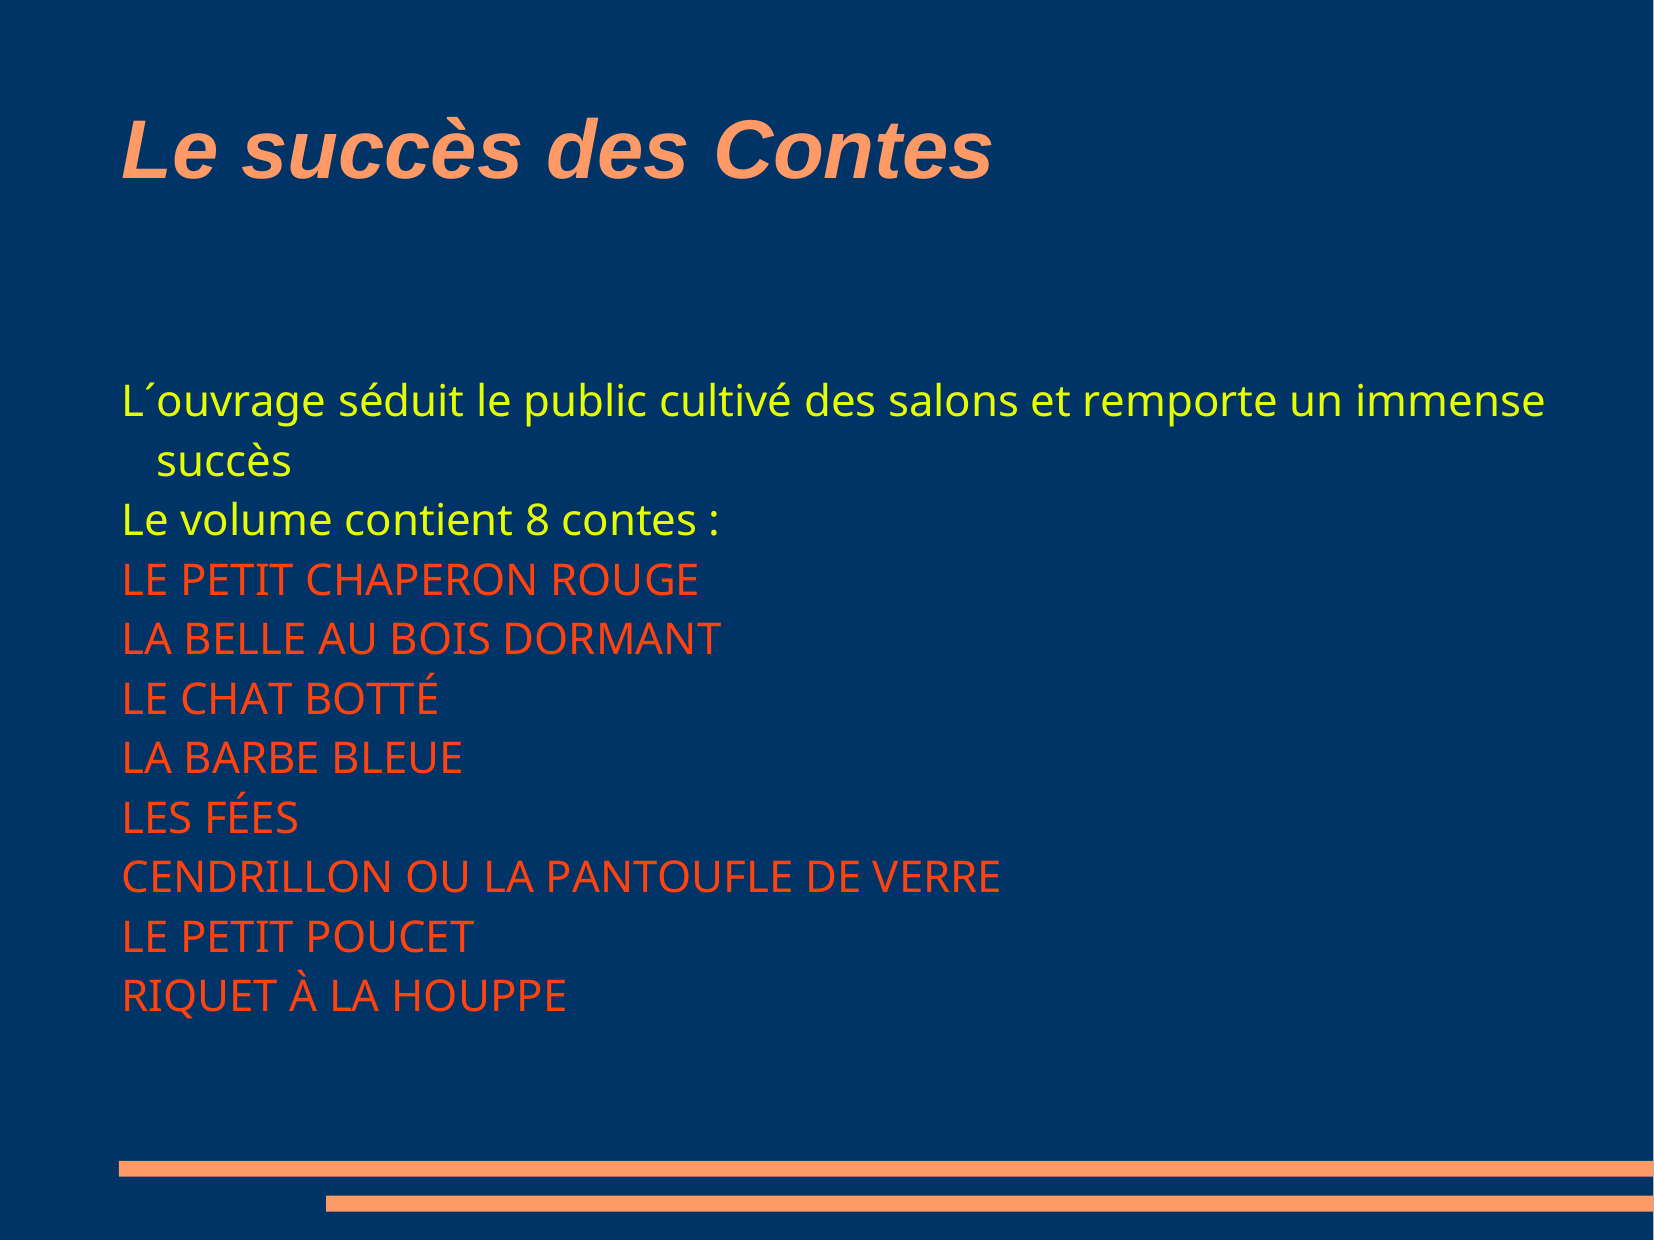

# Le succès des Contes
L´ouvrage séduit le public cultivé des salons et remporte un immense succès
Le volume contient 8 contes :
LE PETIT CHAPERON ROUGE
LA BELLE AU BOIS DORMANT
LE CHAT BOTTÉ
LA BARBE BLEUE
LES FÉES
CENDRILLON OU LA PANTOUFLE DE VERRE
LE PETIT POUCET
RIQUET À LA HOUPPE